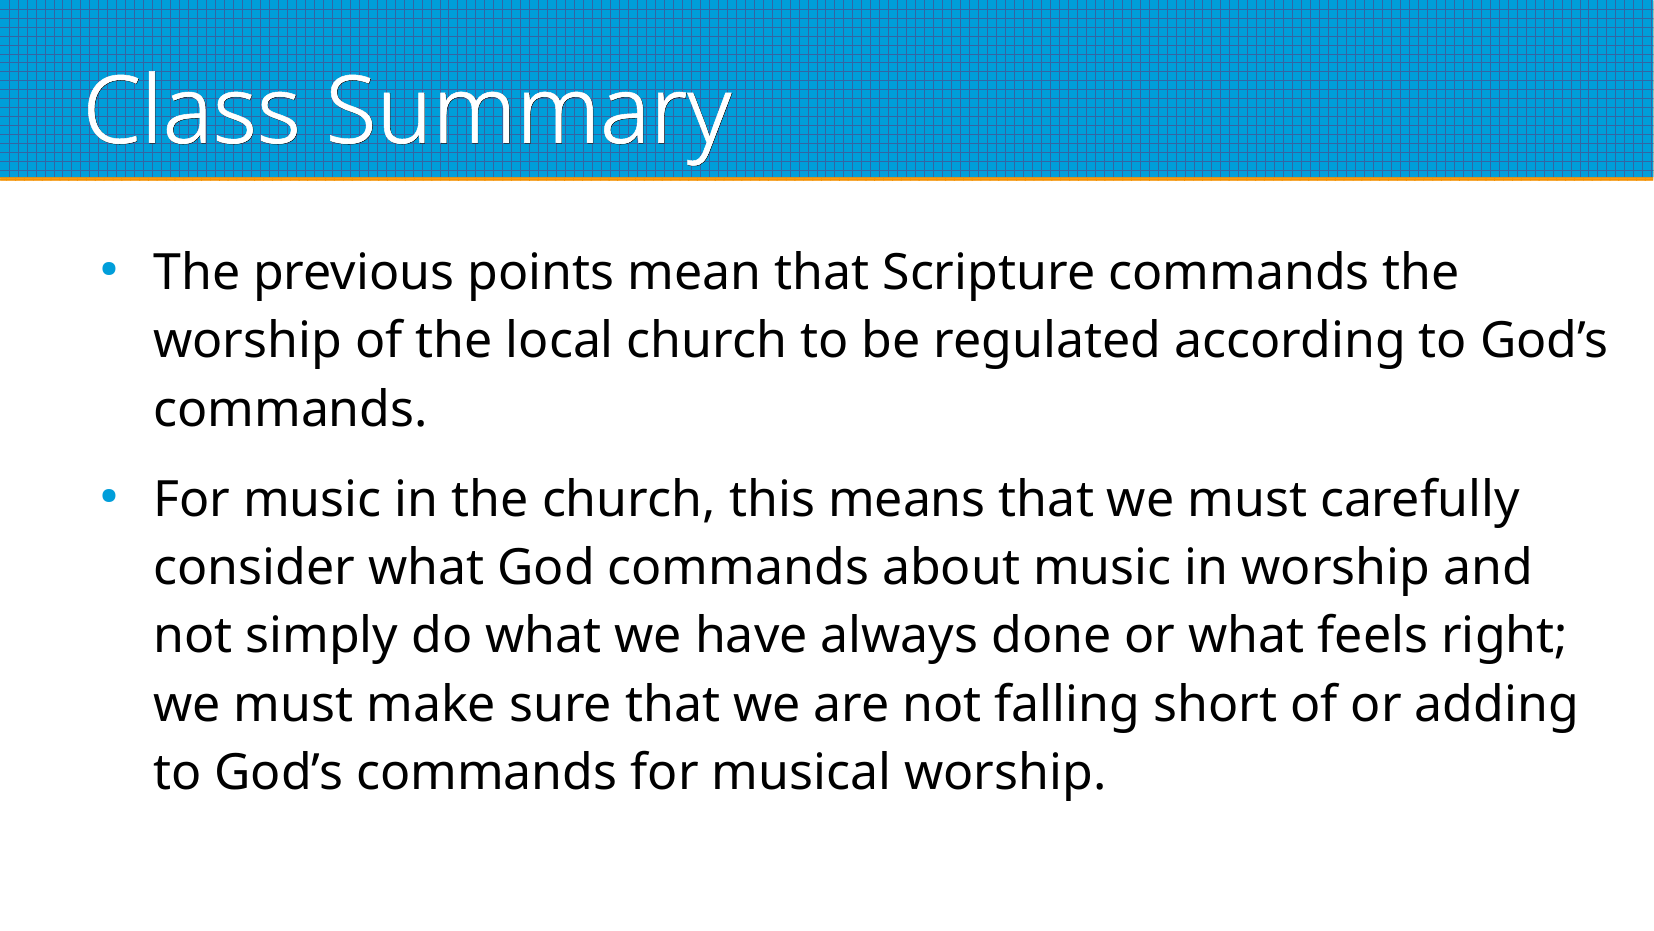

# Class Summary
The previous points mean that Scripture commands the worship of the local church to be regulated according to God’s commands.
For music in the church, this means that we must carefully consider what God commands about music in worship and not simply do what we have always done or what feels right; we must make sure that we are not falling short of or adding to God’s commands for musical worship.